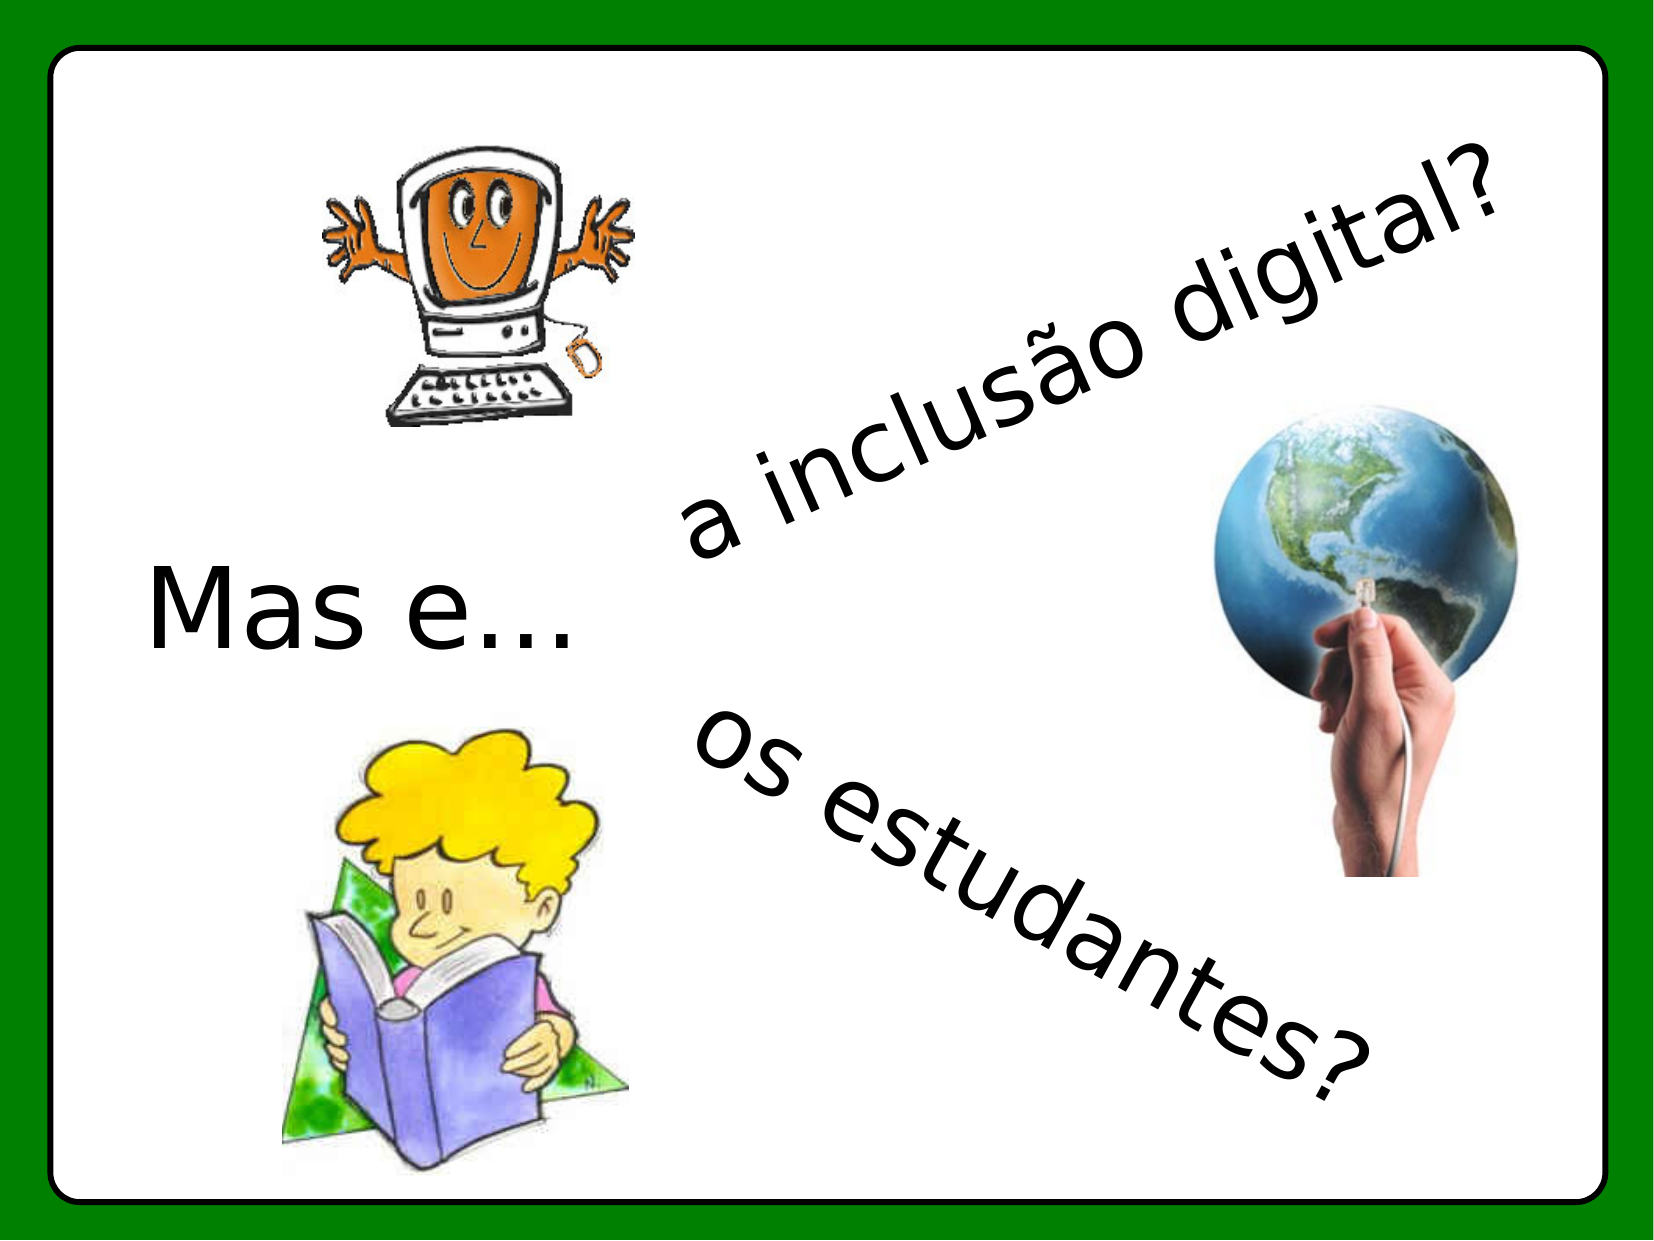

a inclusão digital?
Mas e...
# os estudantes?